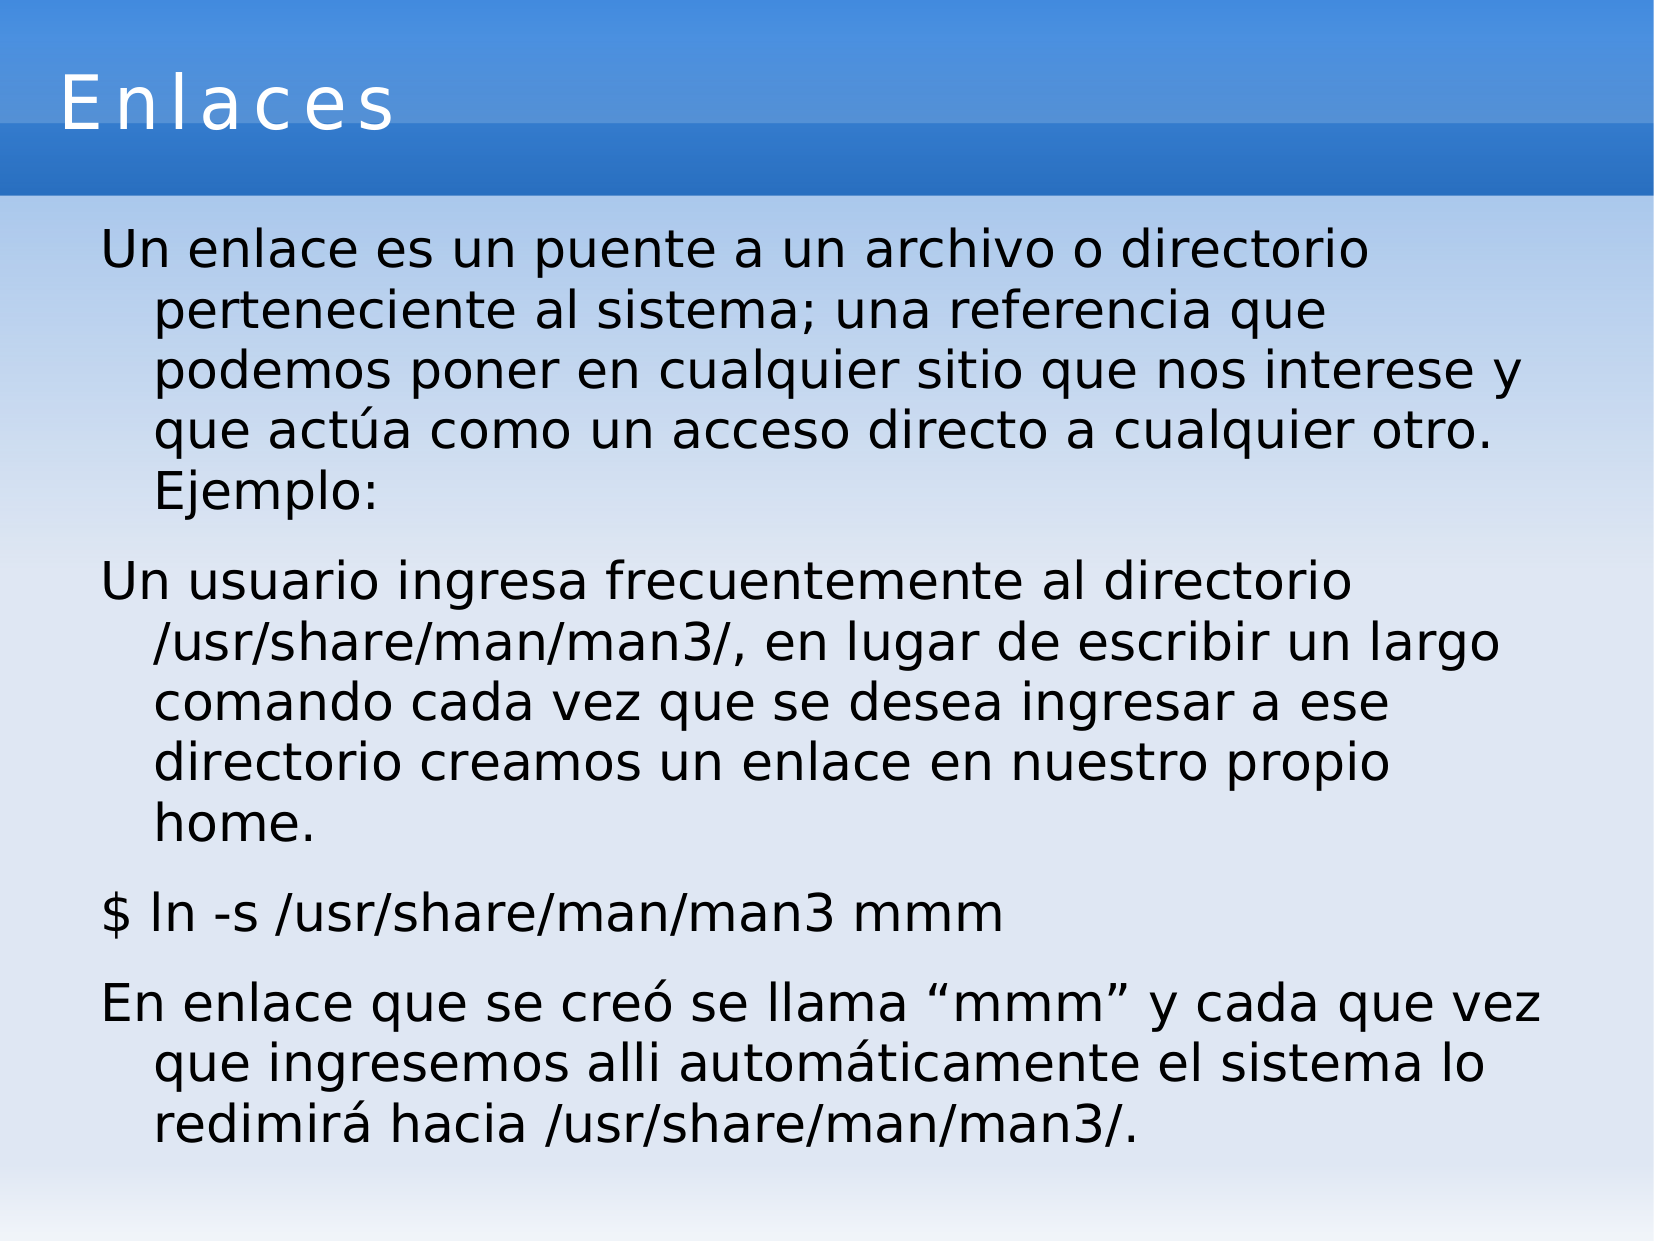

# Enlaces
Un enlace es un puente a un archivo o directorio perteneciente al sistema; una referencia que podemos poner en cualquier sitio que nos interese y que actúa como un acceso directo a cualquier otro. Ejemplo:
Un usuario ingresa frecuentemente al directorio /usr/share/man/man3/, en lugar de escribir un largo comando cada vez que se desea ingresar a ese directorio creamos un enlace en nuestro propio home.
$ ln -s /usr/share/man/man3 mmm
En enlace que se creó se llama “mmm” y cada que vez que ingresemos alli automáticamente el sistema lo redimirá hacia /usr/share/man/man3/.